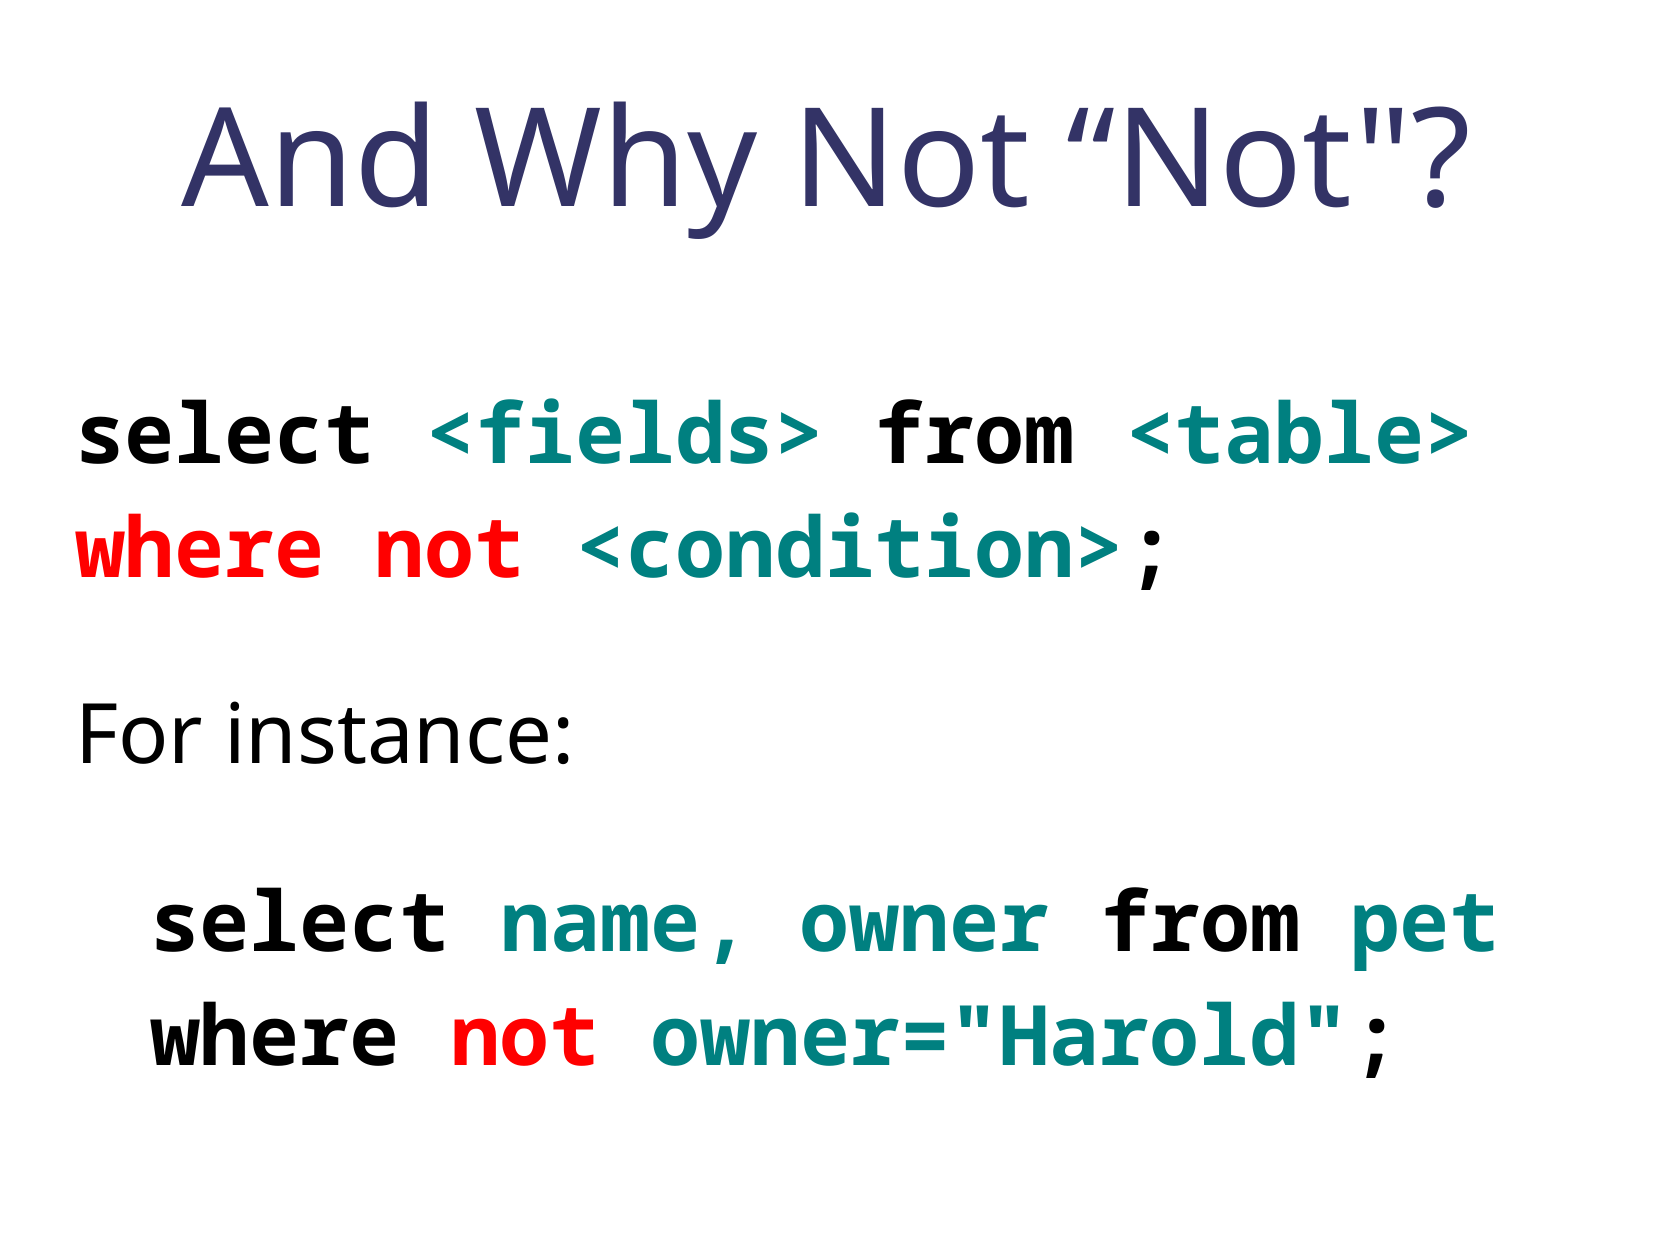

# And Why Not “Not"?
select <fields> from <table>
where not <condition>;
For instance:
select name, owner from pet
where not owner="Harold";